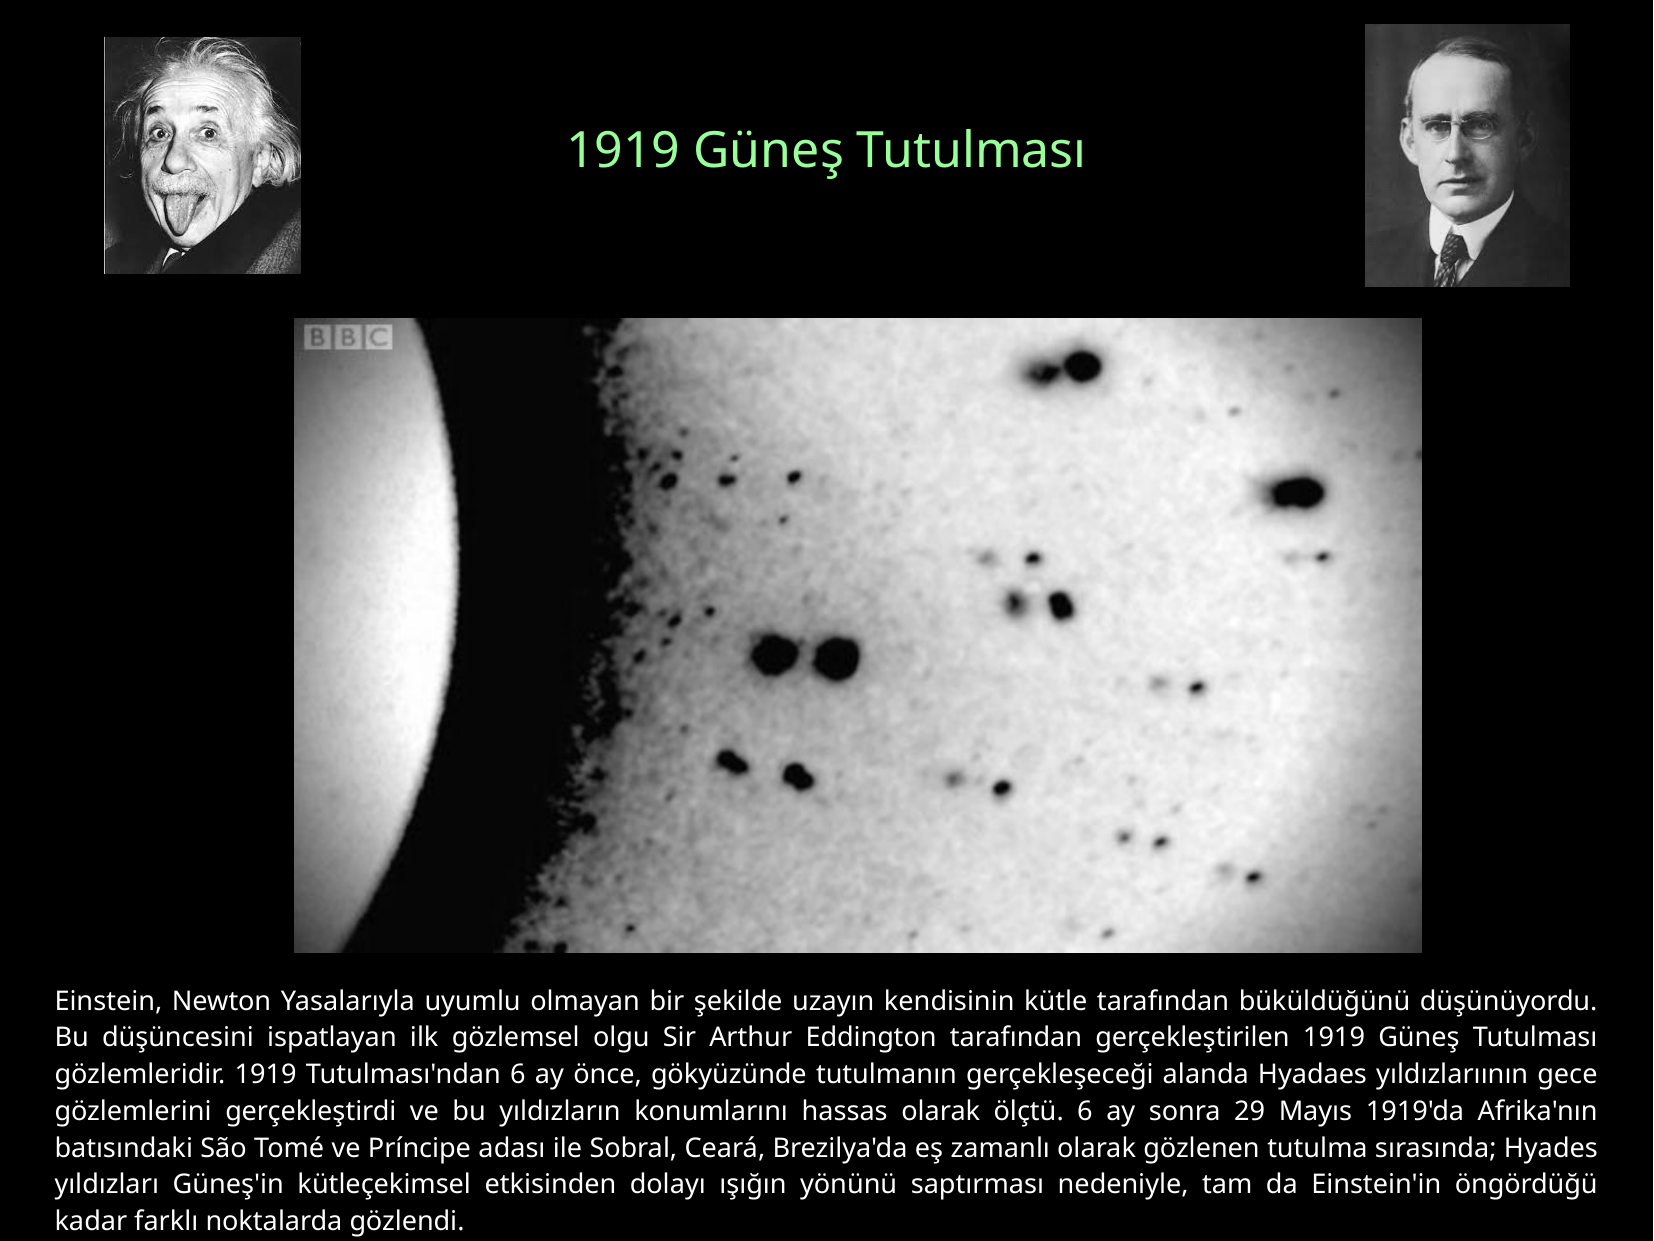

# 1919 Güneş Tutulması
Einstein, Newton Yasalarıyla uyumlu olmayan bir şekilde uzayın kendisinin kütle tarafından büküldüğünü düşünüyordu. Bu düşüncesini ispatlayan ilk gözlemsel olgu Sir Arthur Eddington tarafından gerçekleştirilen 1919 Güneş Tutulması gözlemleridir. 1919 Tutulması'ndan 6 ay önce, gökyüzünde tutulmanın gerçekleşeceği alanda Hyadaes yıldızlarıının gece gözlemlerini gerçekleştirdi ve bu yıldızların konumlarını hassas olarak ölçtü. 6 ay sonra 29 Mayıs 1919'da Afrika'nın batısındaki São Tomé ve Príncipe adası ile Sobral, Ceará, Brezilya'da eş zamanlı olarak gözlenen tutulma sırasında; Hyades yıldızları Güneş'in kütleçekimsel etkisinden dolayı ışığın yönünü saptırması nedeniyle, tam da Einstein'in öngördüğü kadar farklı noktalarda gözlendi.